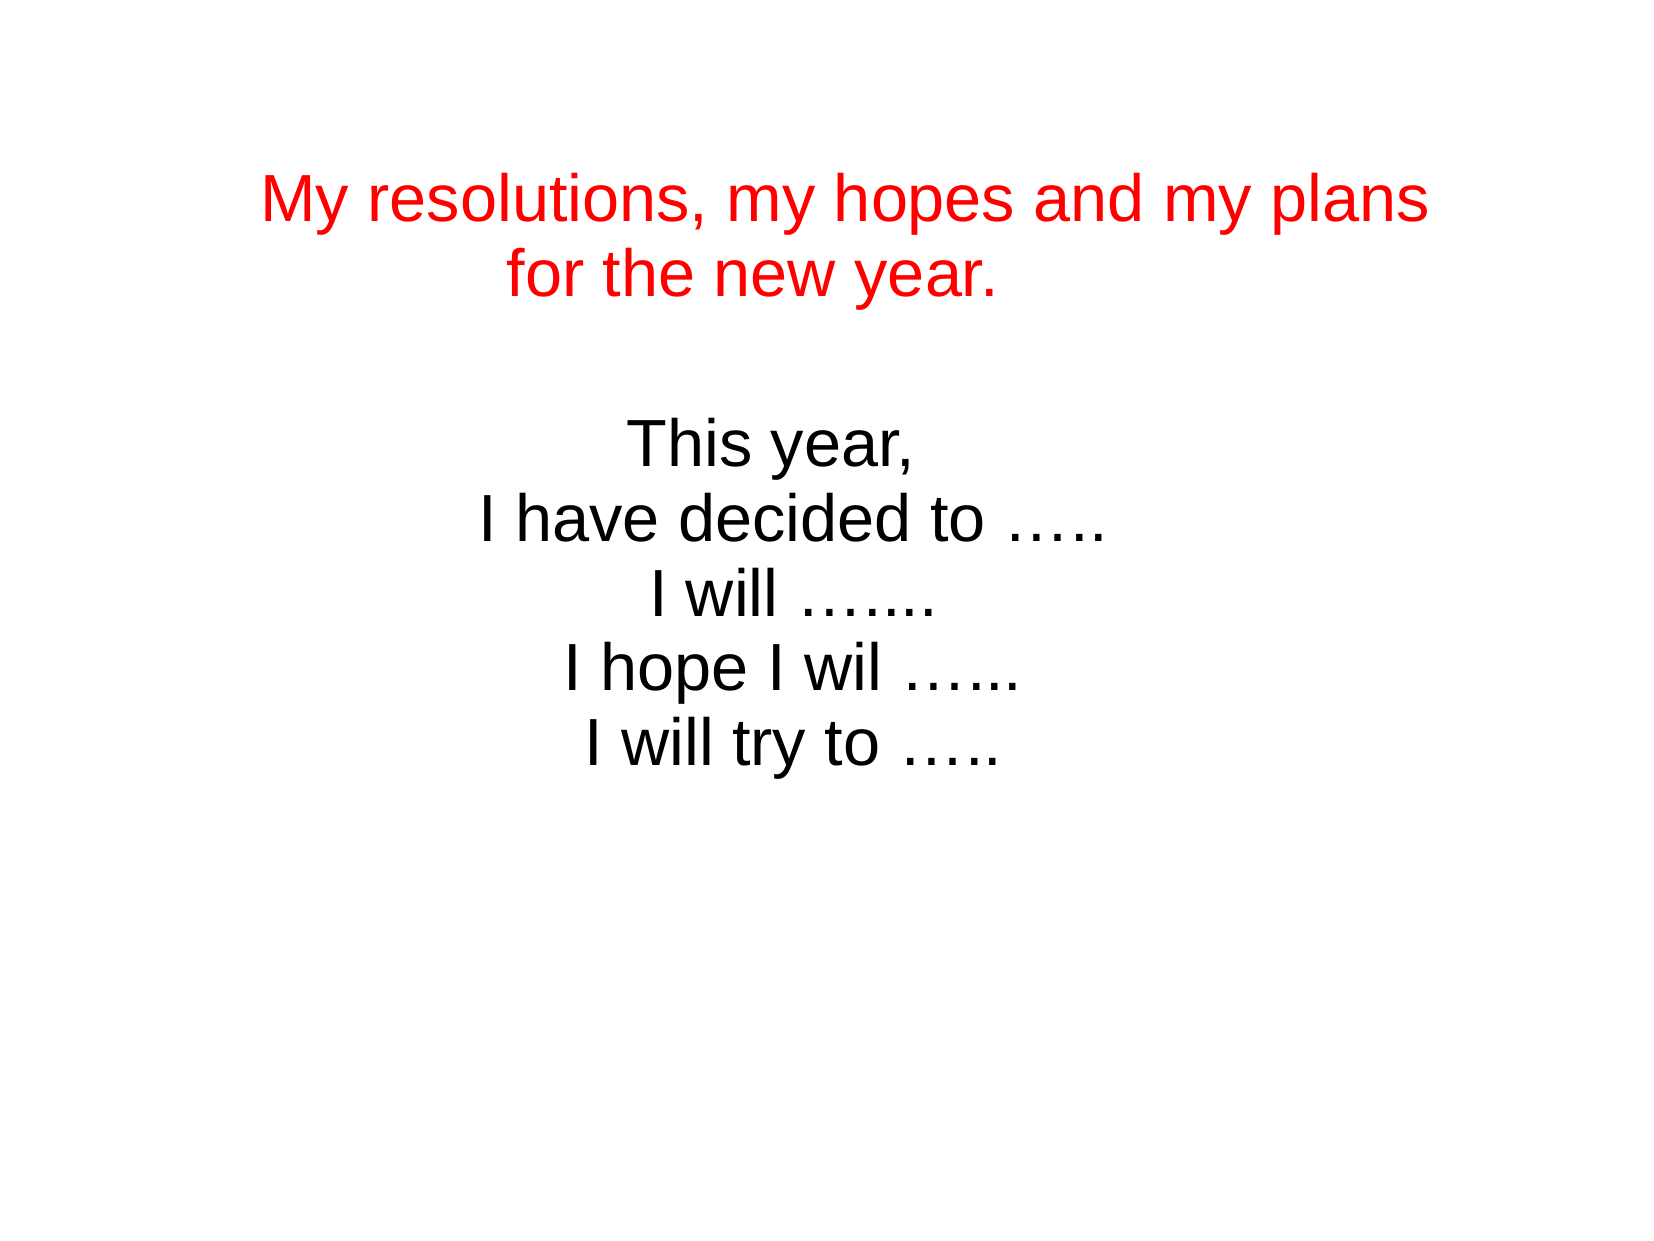

My resolutions, my hopes and my plans
for the new year.
 This year,
I have decided to …..
I will …....
I hope I wil …...
I will try to …..